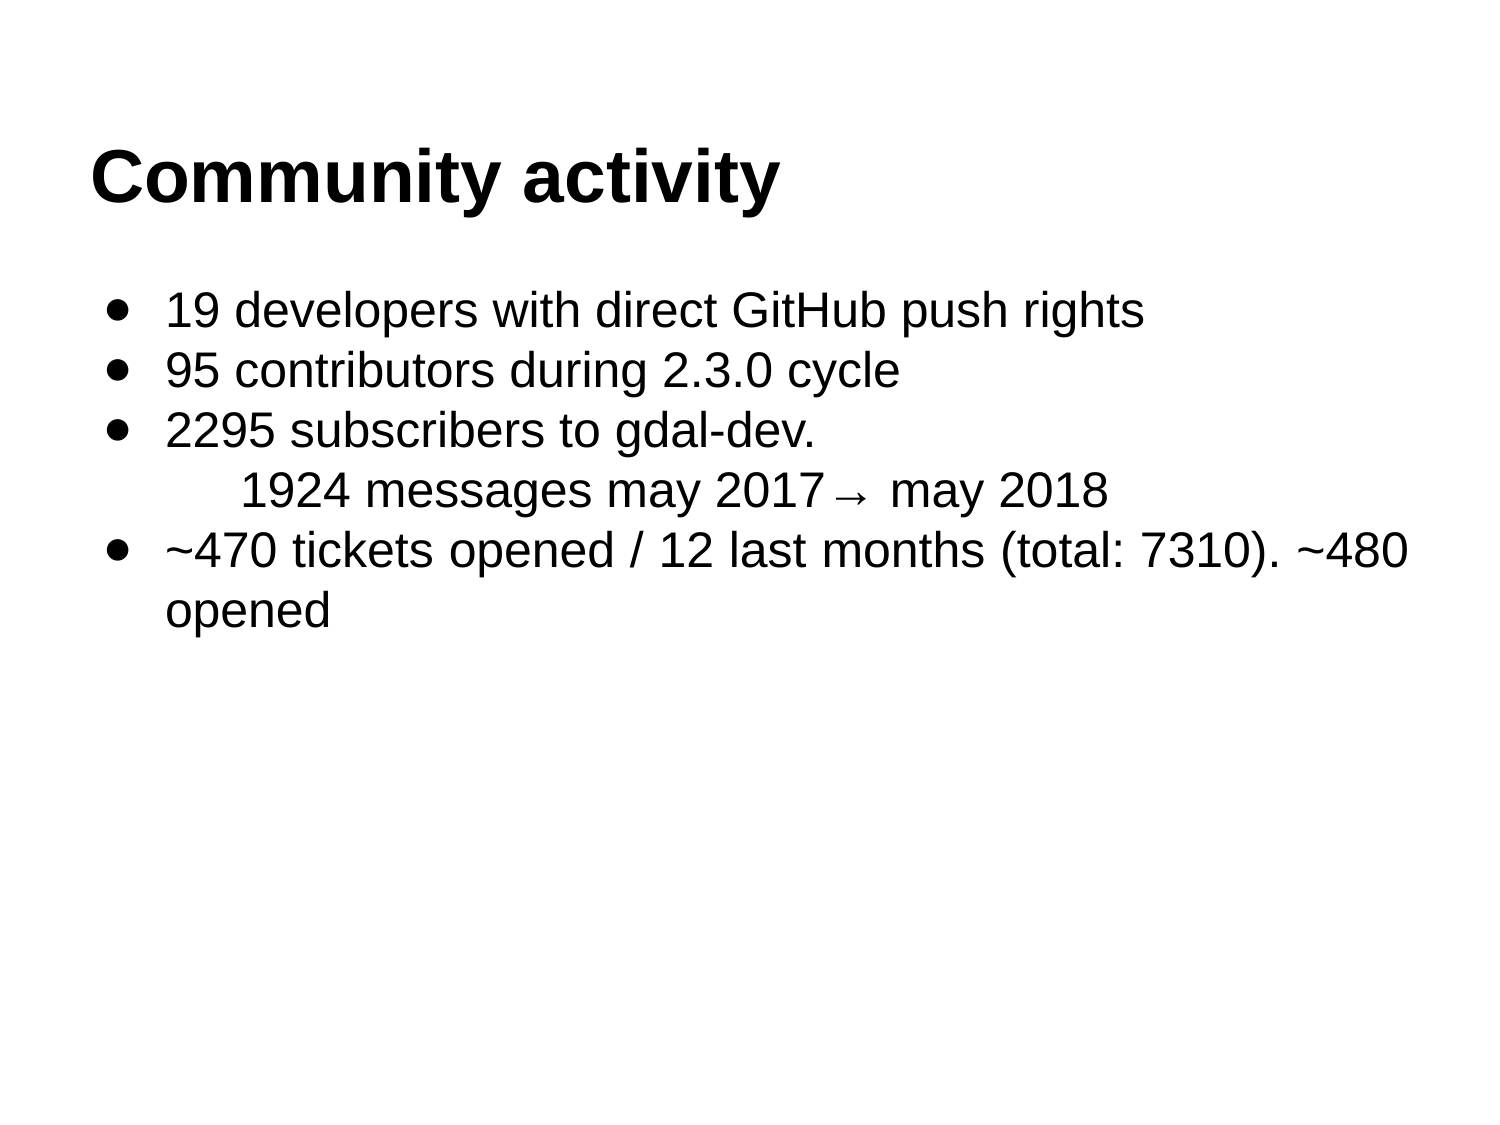

# Community activity
19 developers with direct GitHub push rights
95 contributors during 2.3.0 cycle
2295 subscribers to gdal-dev.
	1924 messages may 2017→ may 2018
~470 tickets opened / 12 last months (total: 7310). ~480 opened